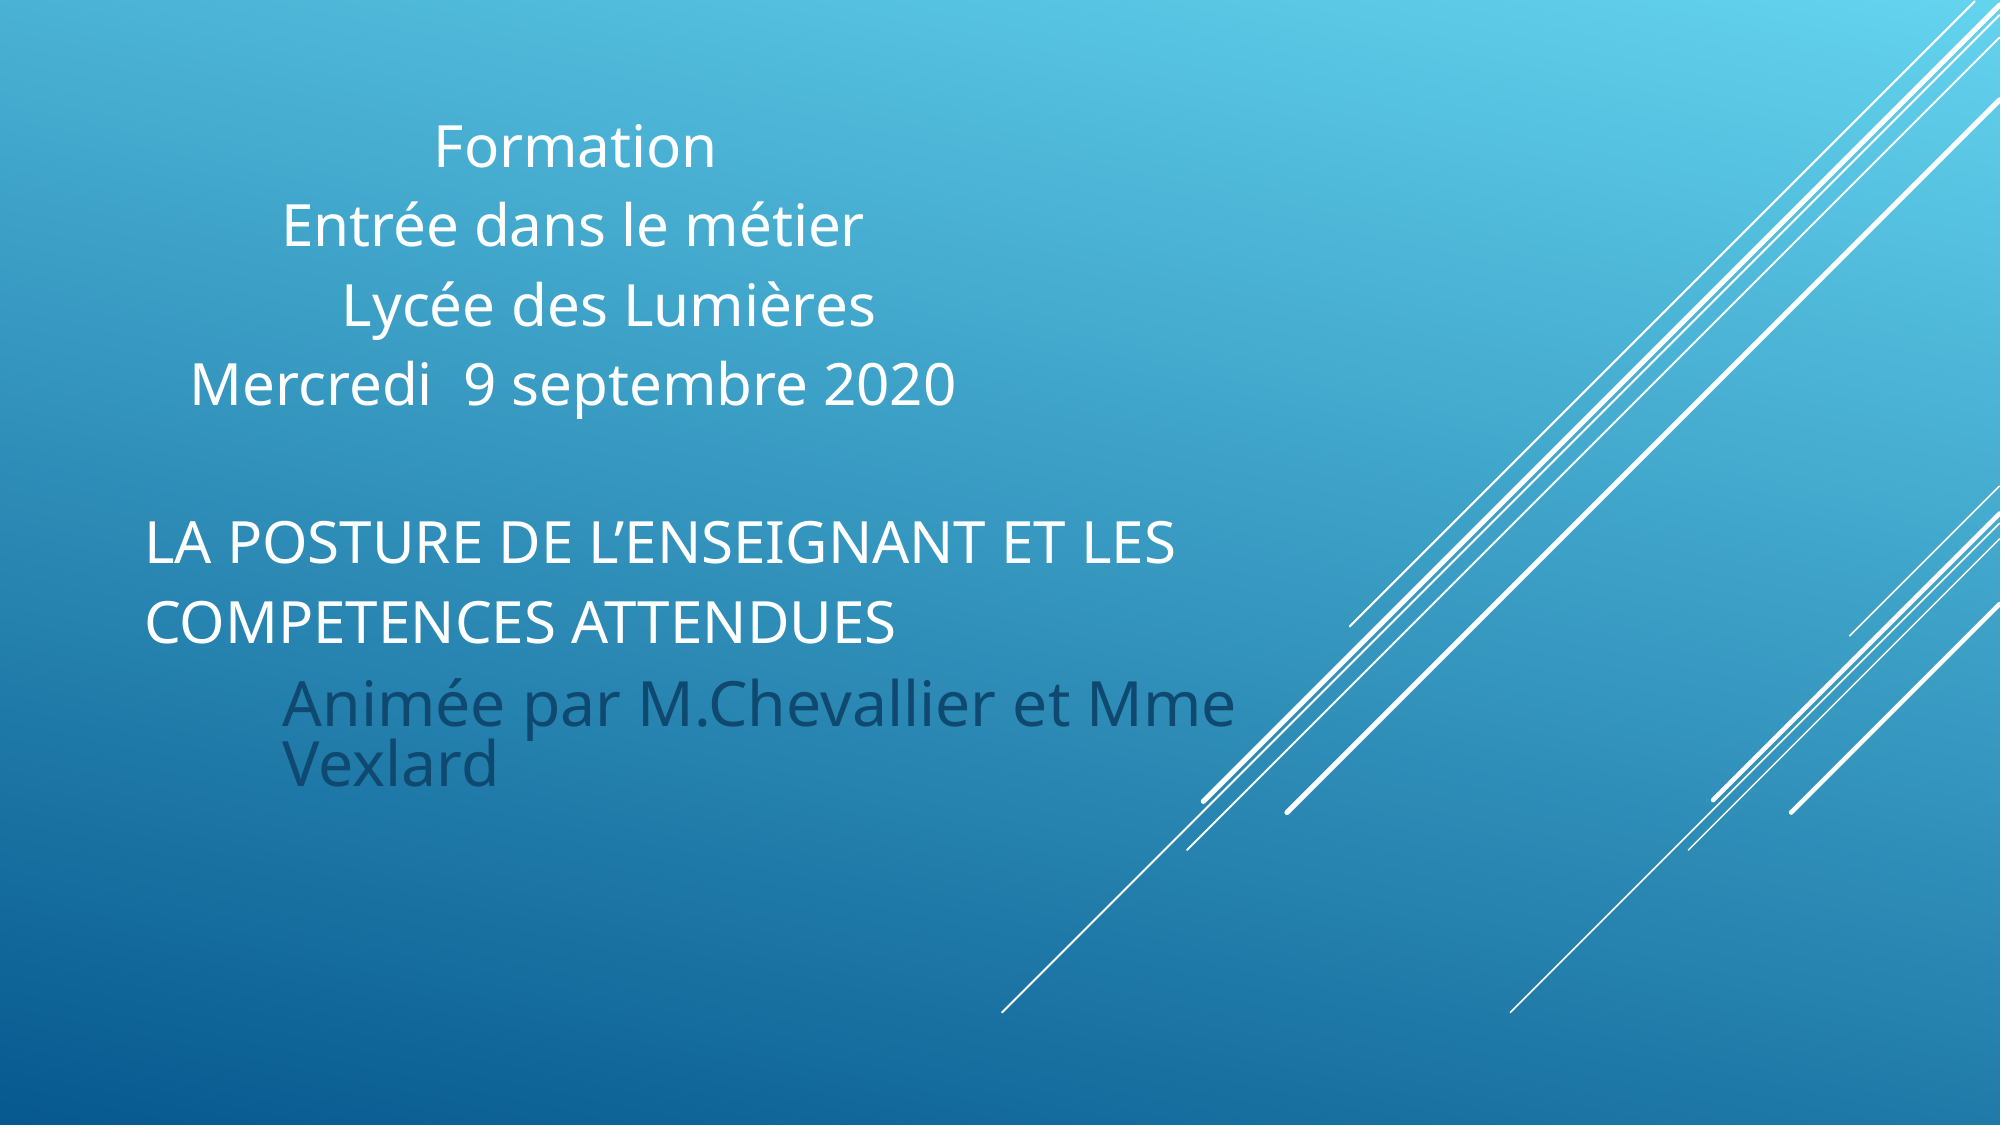

Formation
 Entrée dans le métier
 Lycée des Lumières
 Mercredi 9 septembre 2020
LA POSTURE DE L’ENSEIGNANT ET LES COMPETENCES ATTENDUES
Animée par M.Chevallier et Mme Vexlard
#